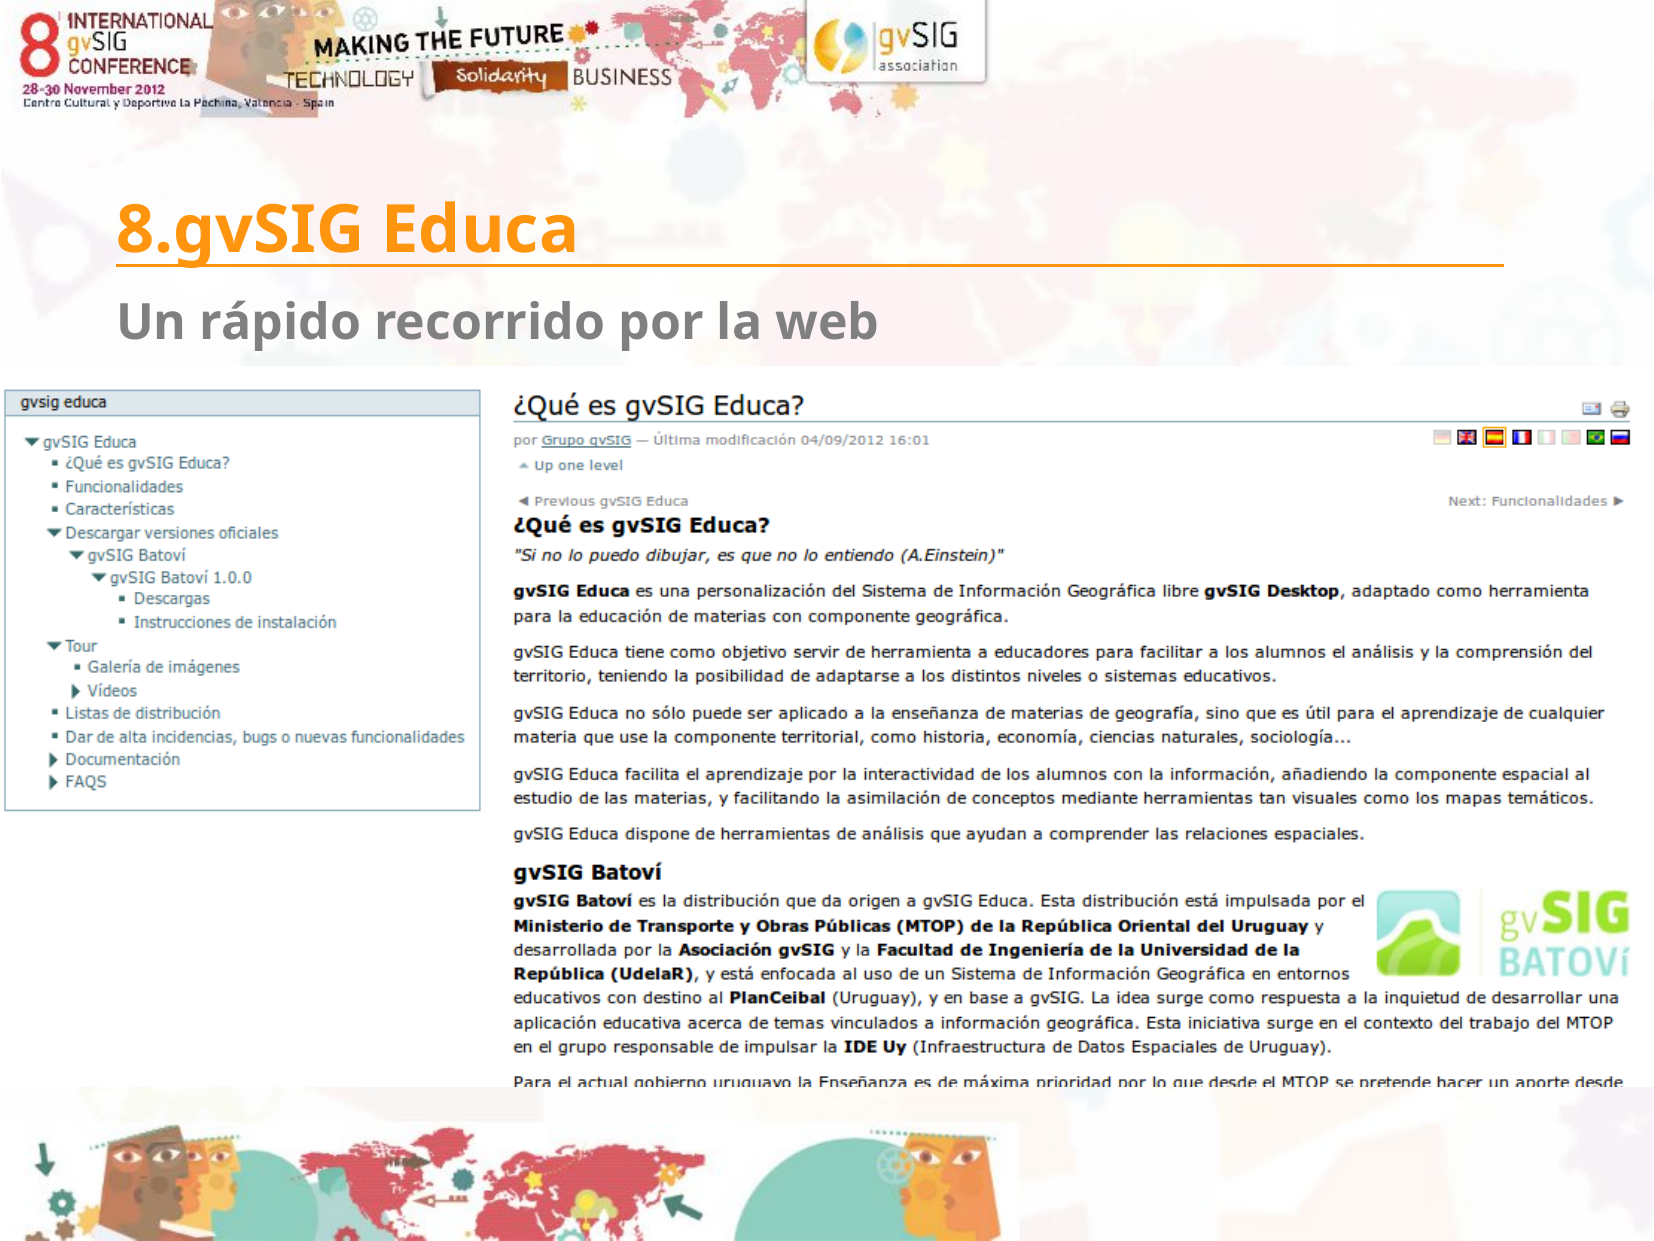

# 8.gvSIG Educa
Un rápido recorrido por la web